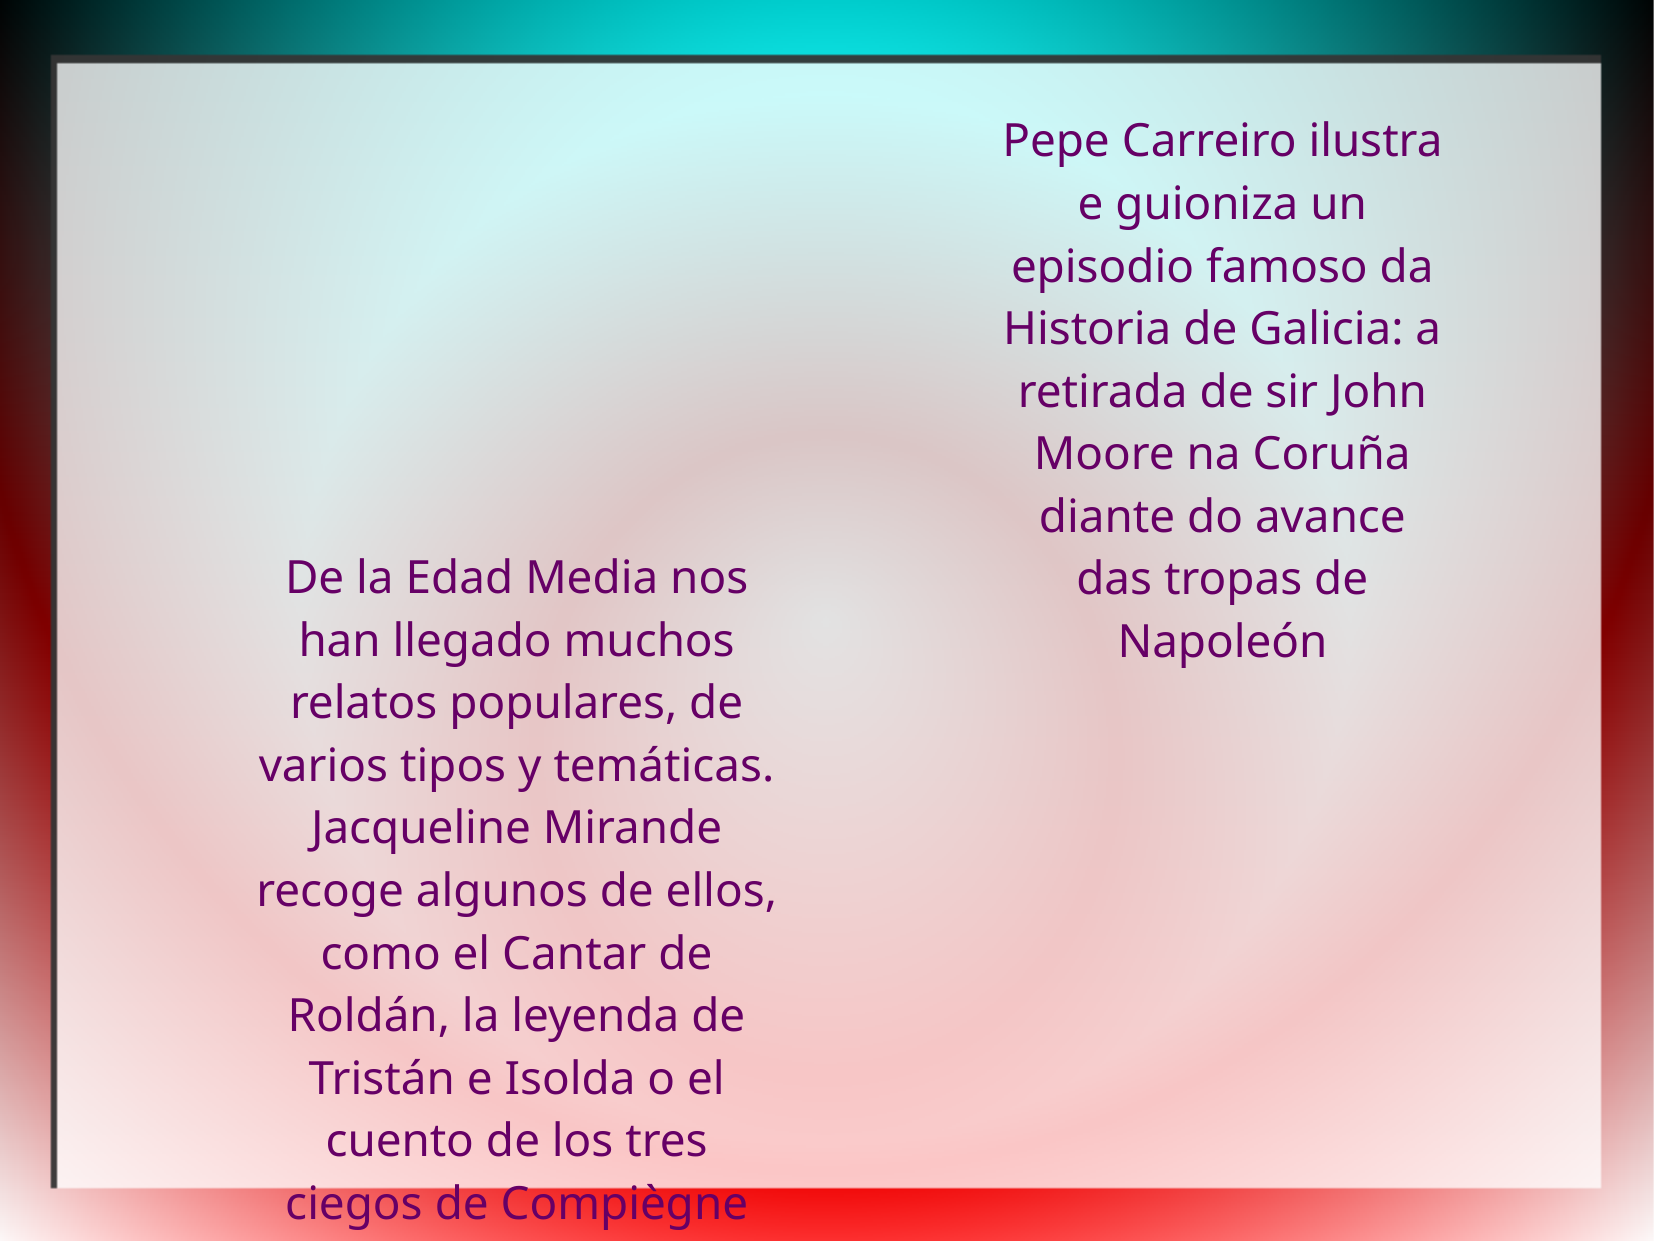

Pepe Carreiro ilustra e guioniza un episodio famoso da Historia de Galicia: a retirada de sir John Moore na Coruña diante do avance das tropas de Napoleón
De la Edad Media nos han llegado muchos relatos populares, de varios tipos y temáticas. Jacqueline Mirande recoge algunos de ellos, como el Cantar de Roldán, la leyenda de Tristán e Isolda o el cuento de los tres ciegos de Compiègne